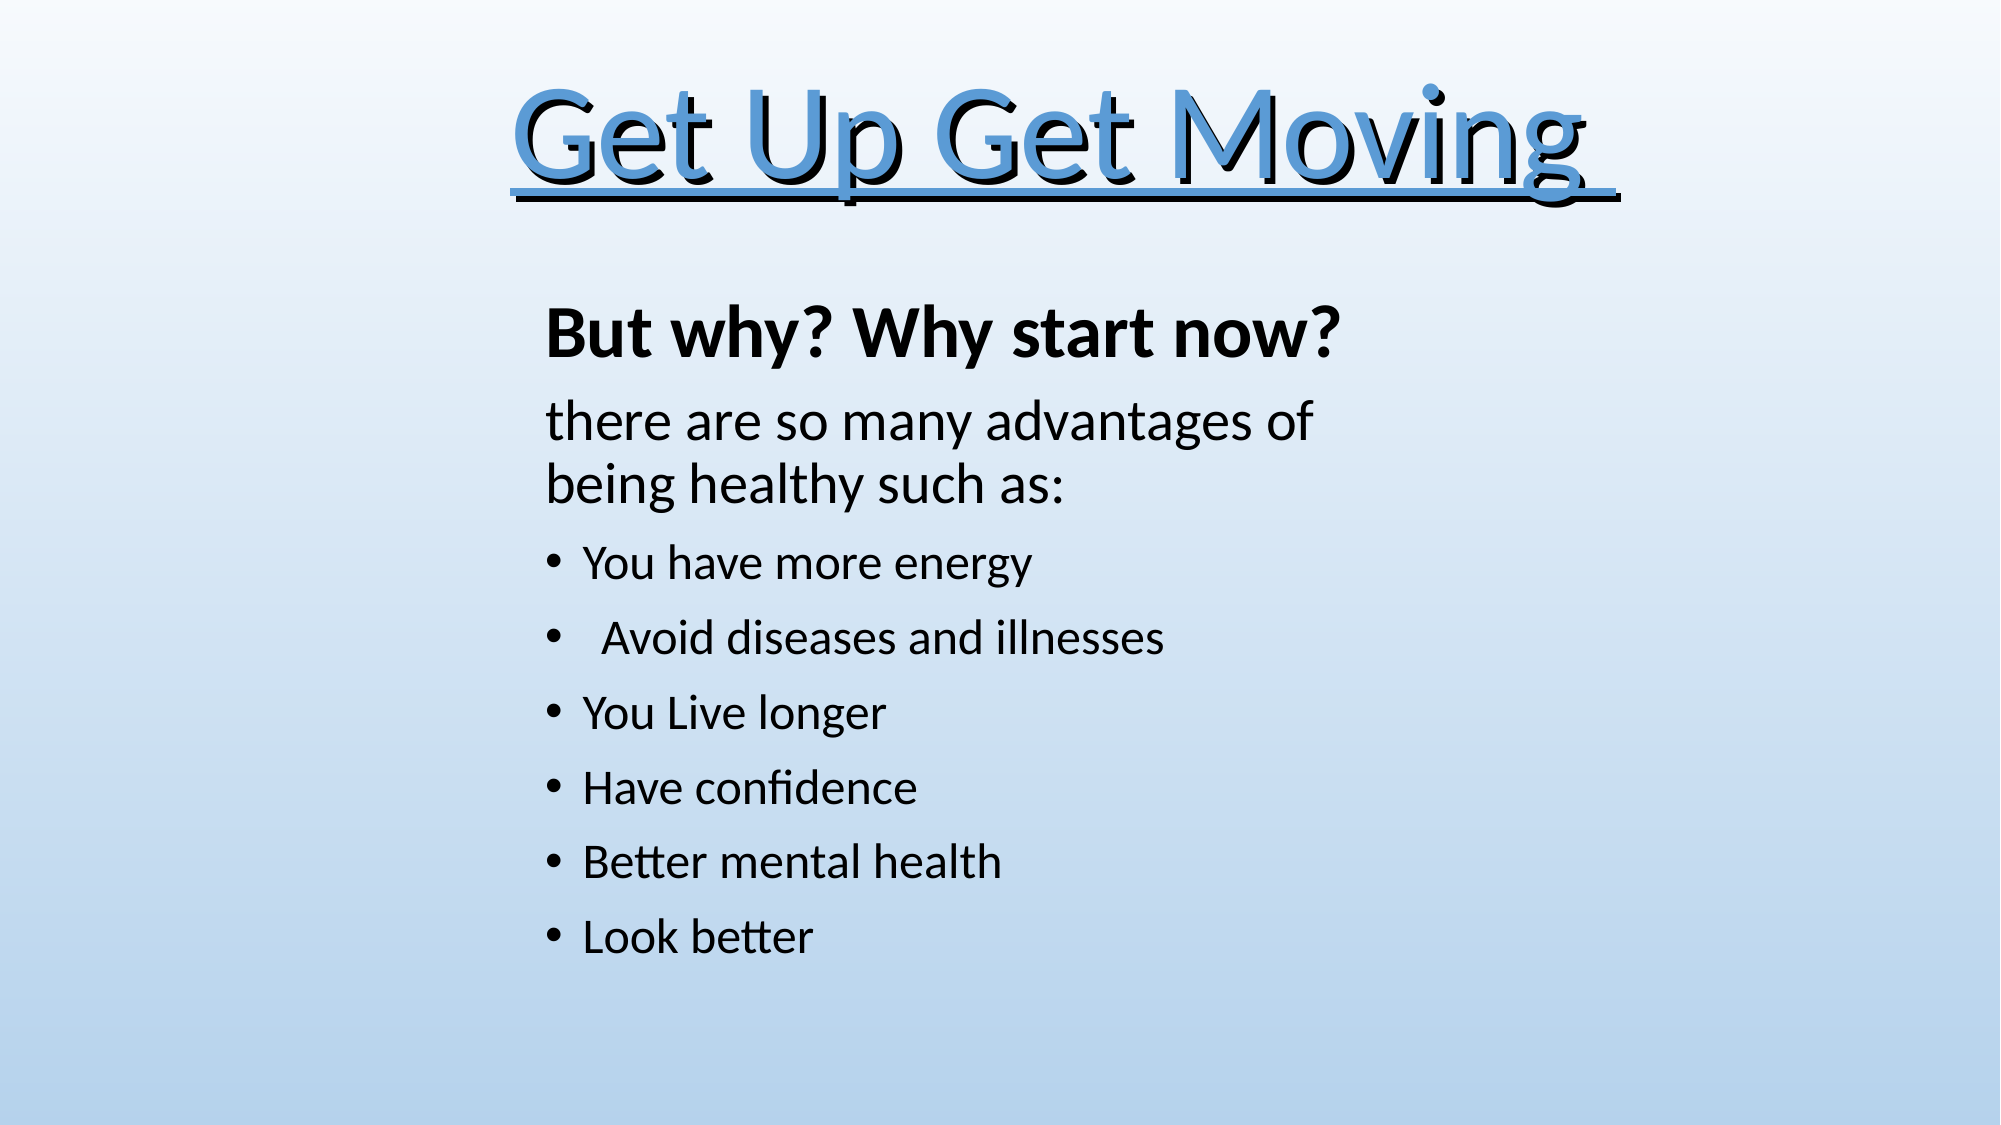

Get Up Get Moving
# But why? Why start now?
there are so many advantages of being healthy such as:
You have more energy
Avoid diseases and illnesses
You Live longer
Have confidence
Better mental health
Look better